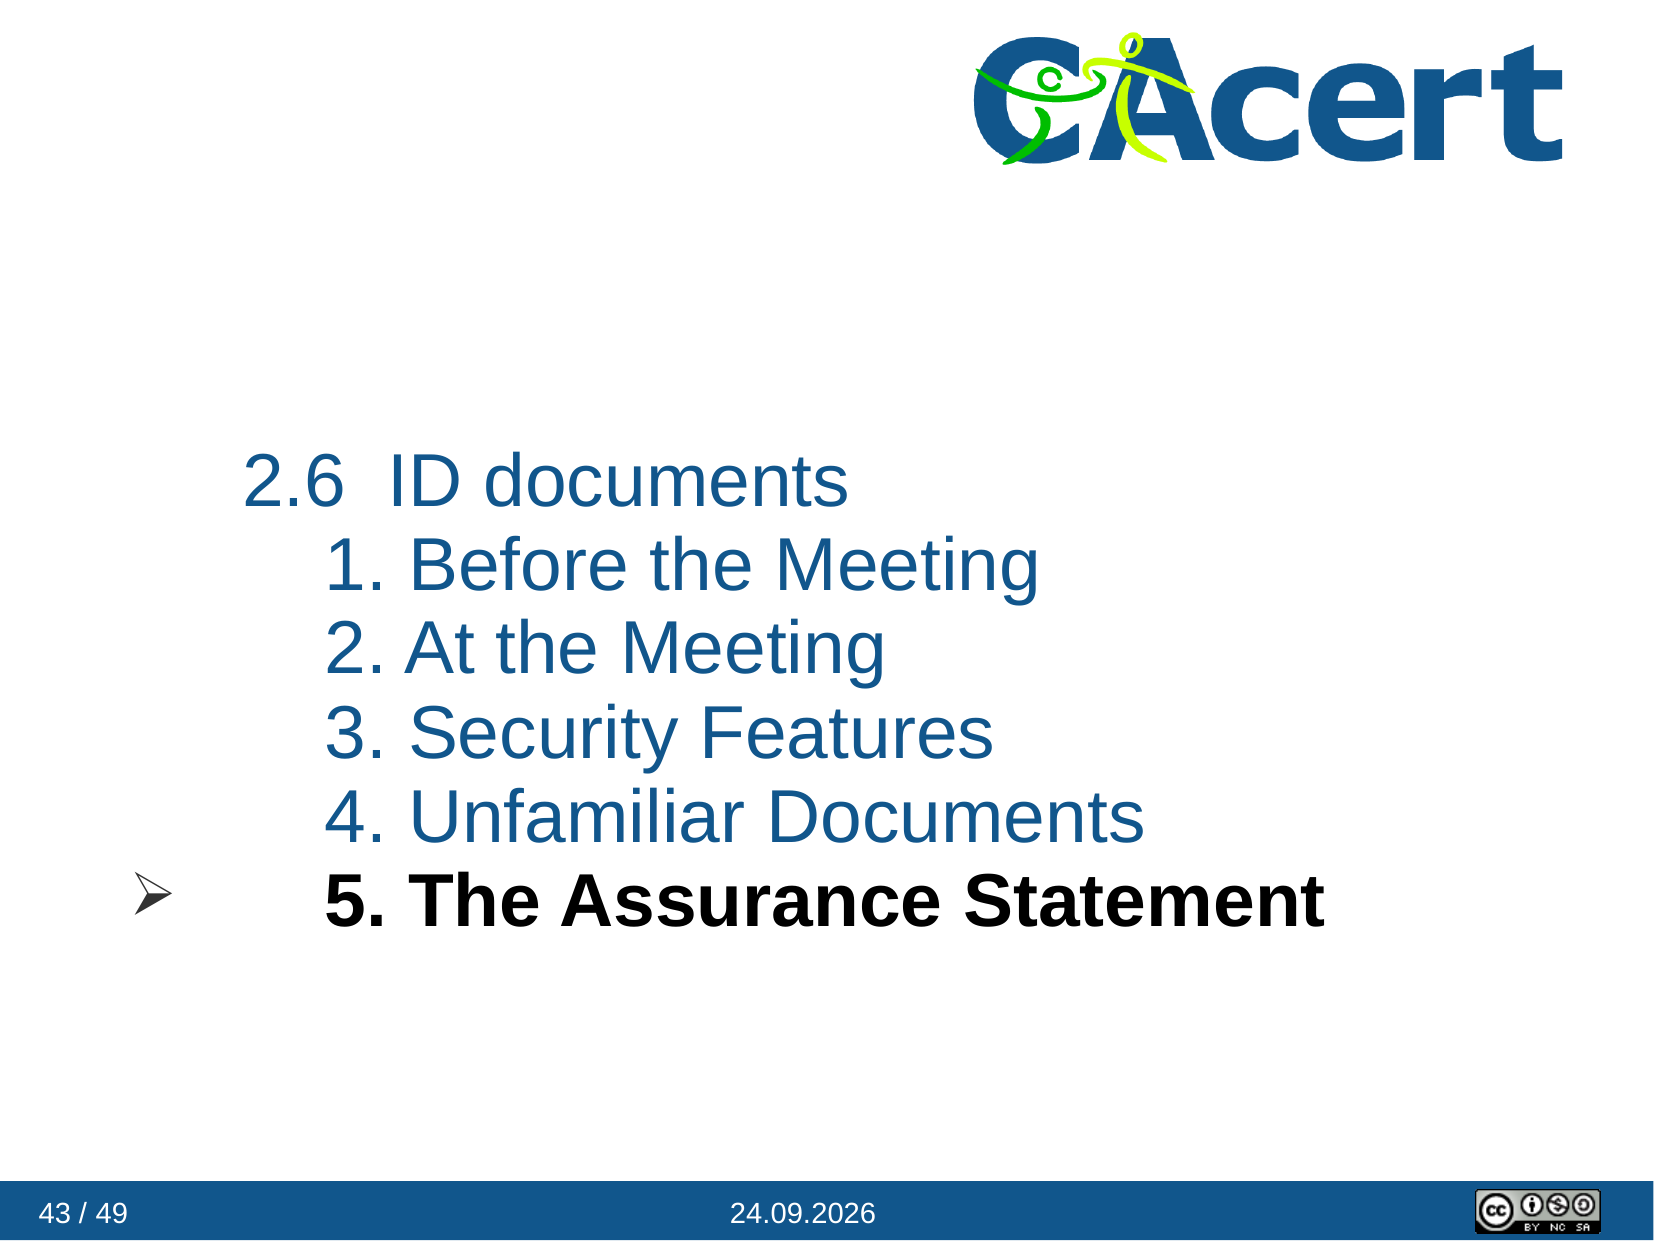

# 2.6 ID documents
 1. Before the Meeting
 2. At the Meeting
 3. Security Features
 4. Unfamiliar Documents
 5. The Assurance Statement